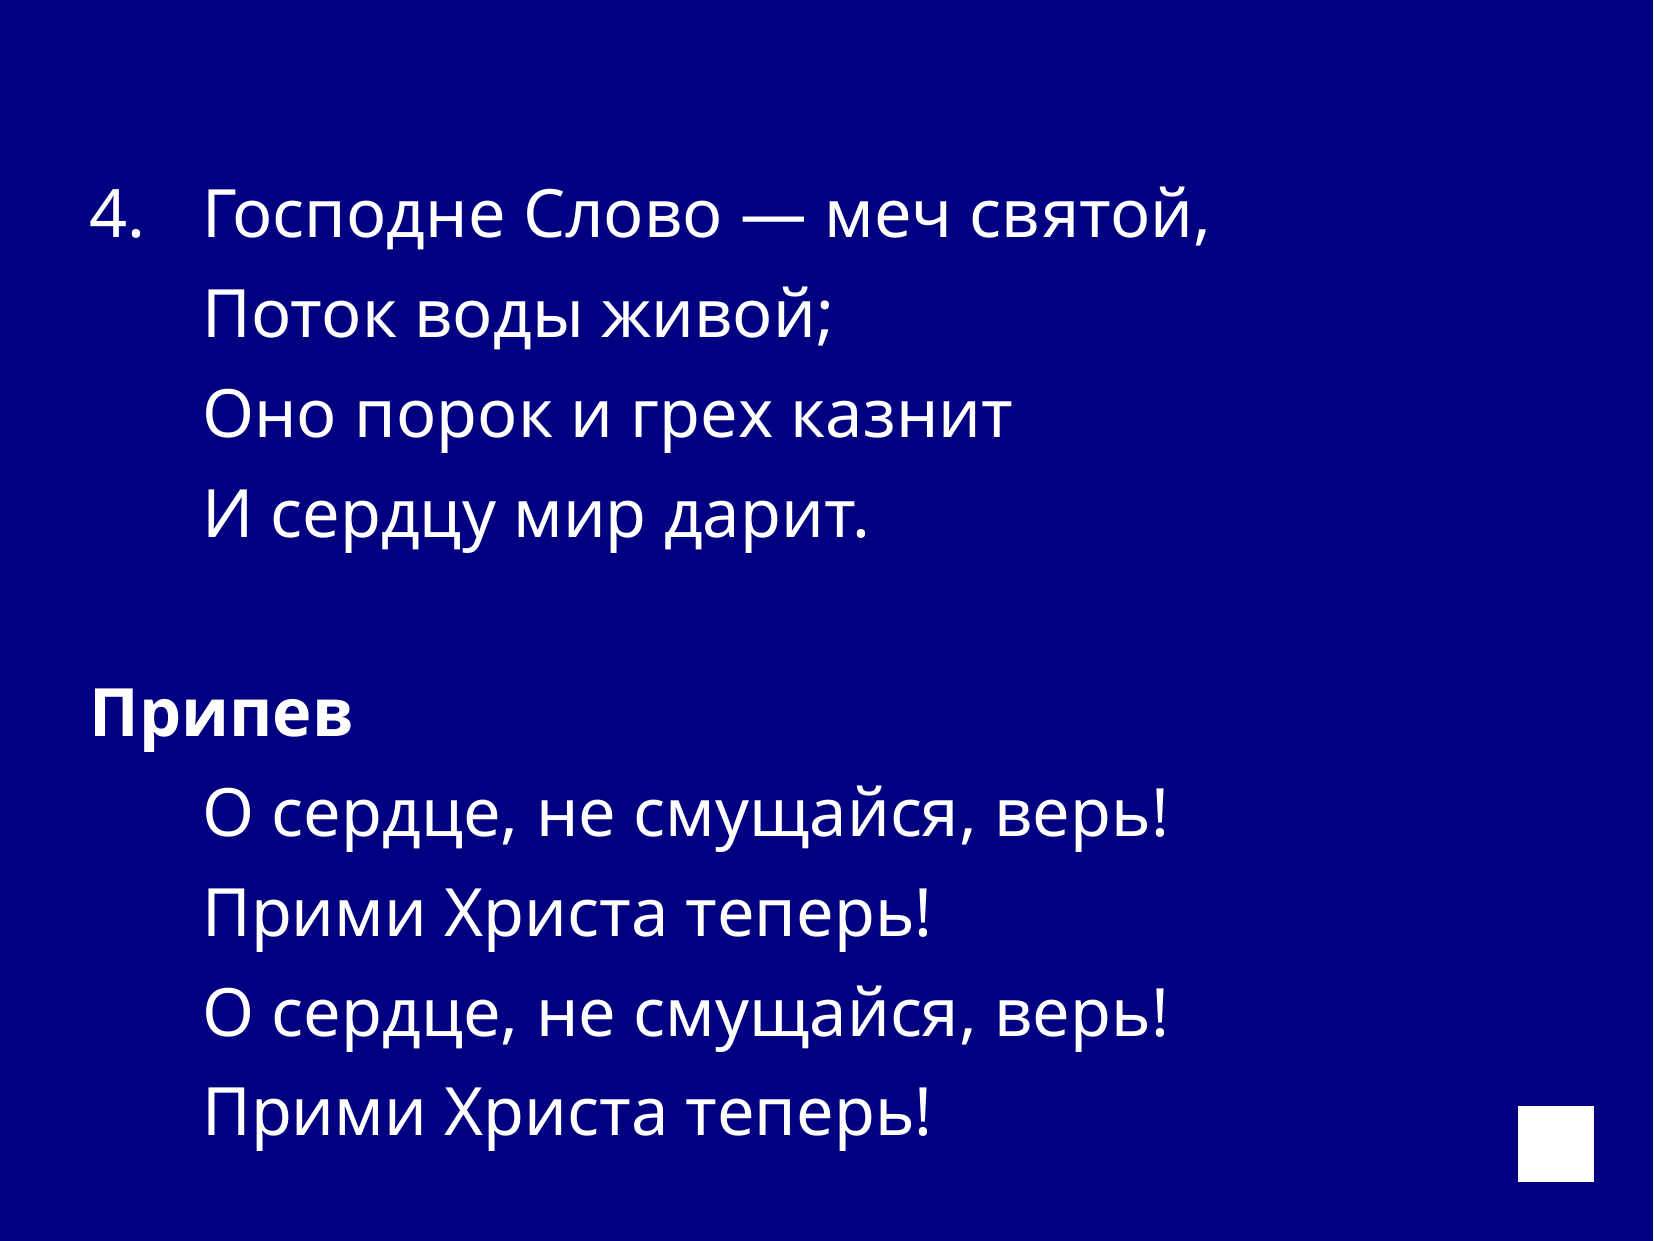

4.	Господне Слово — меч святой,
	Поток воды живой;
	Оно порок и грех казнит
	И сердцу мир дарит.
Припев
	О сердце, не смущайся, верь!
	Прими Христа теперь!
	О сердце, не смущайся, верь!
	Прими Христа теперь!